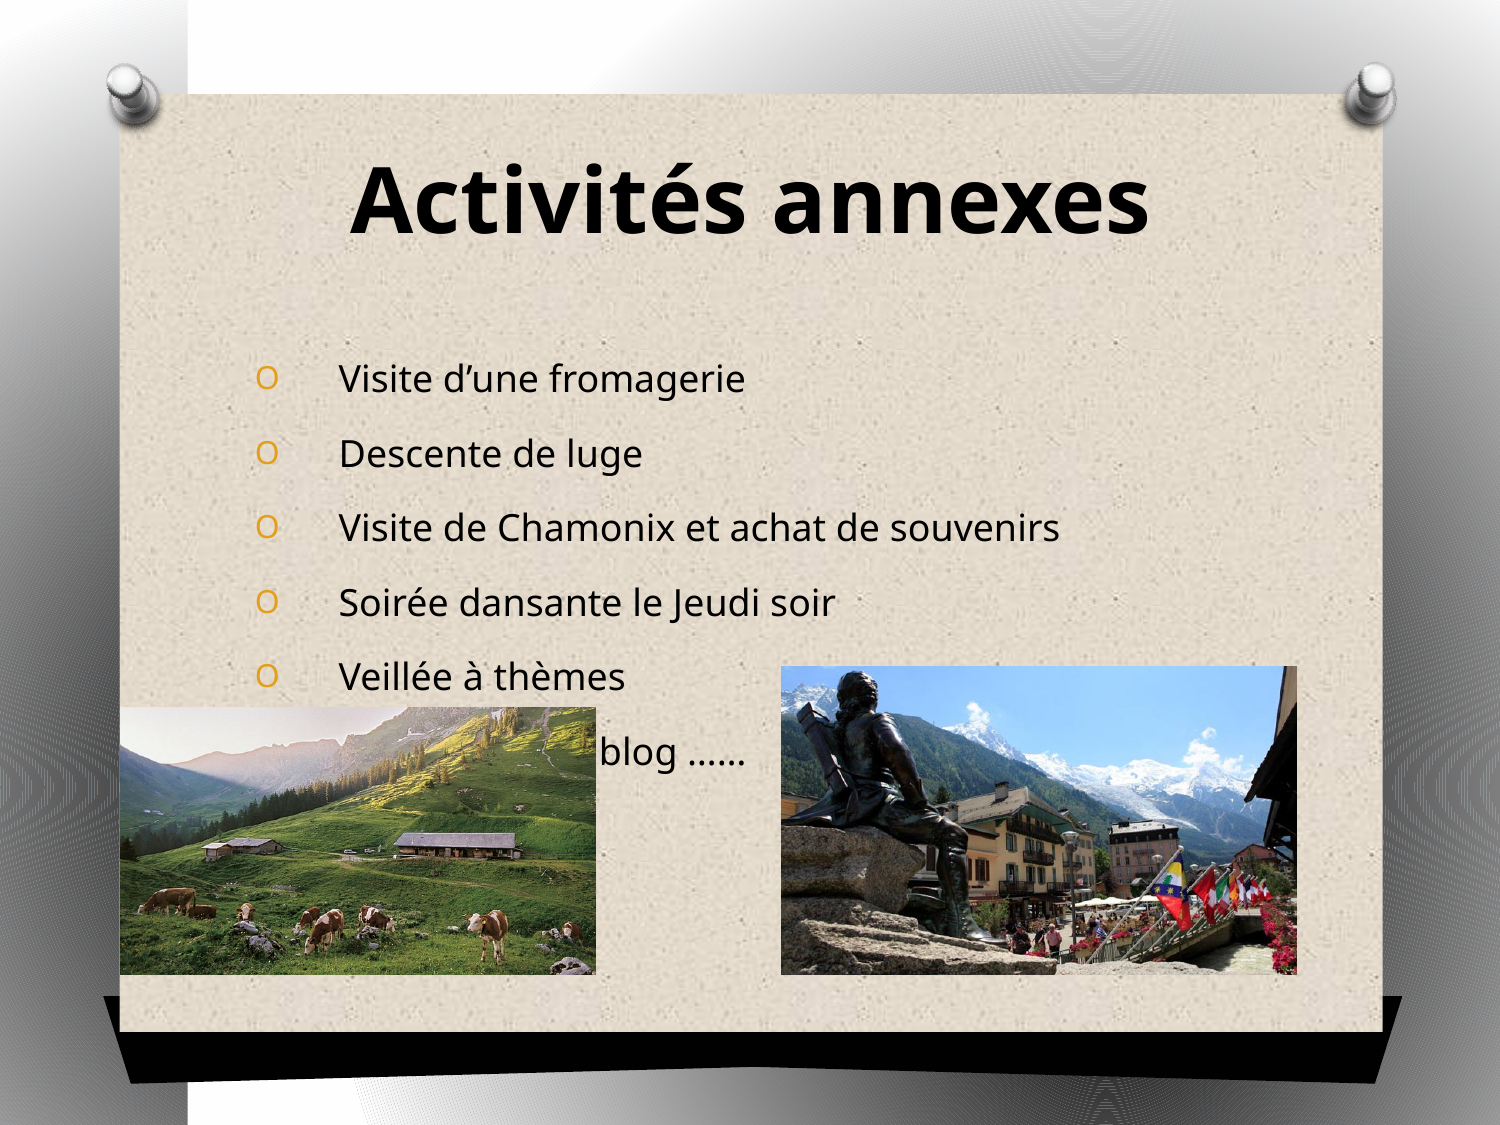

# Activités annexes
 Visite d’une fromagerie
 Descente de luge
 Visite de Chamonix et achat de souvenirs
 Soirée dansante le Jeudi soir
 Veillée à thèmes
 Mise à jour du blog ……